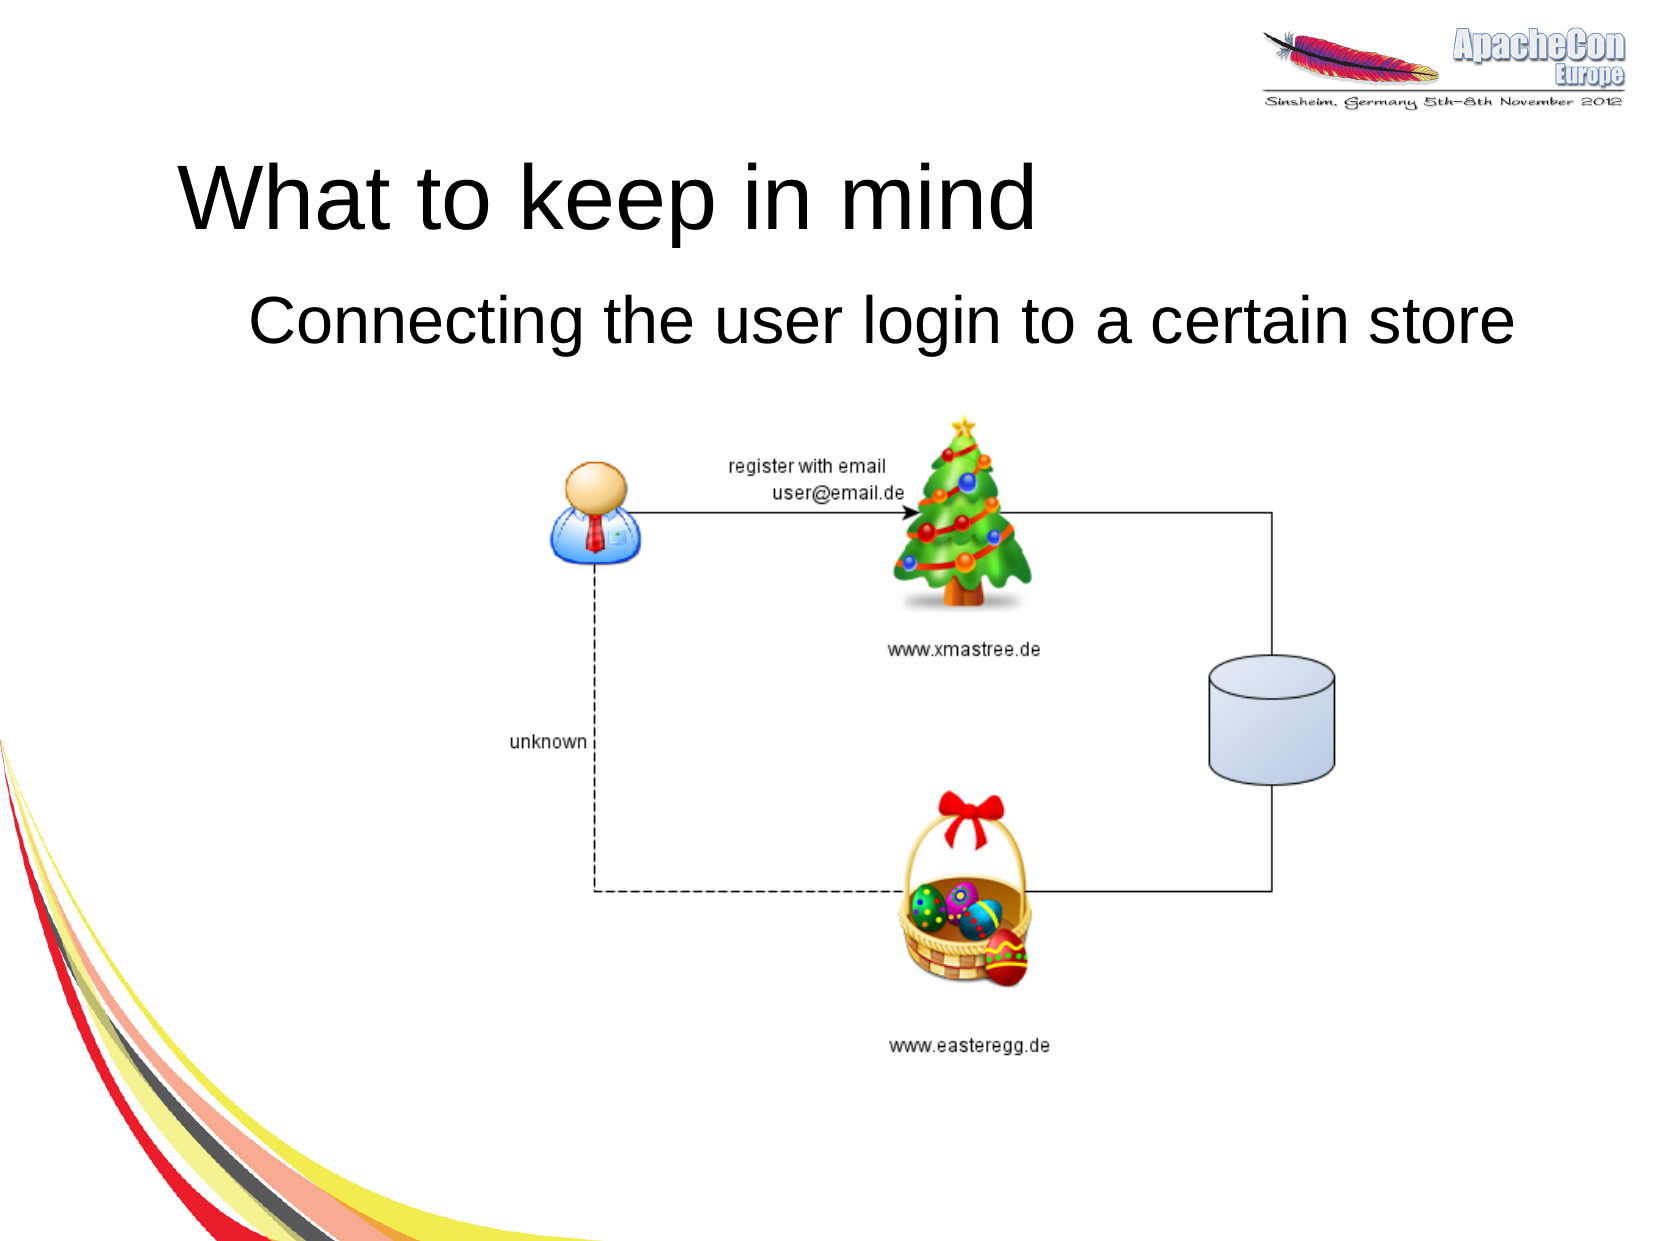

# What to keep in mind
Connecting the user login to a certain store